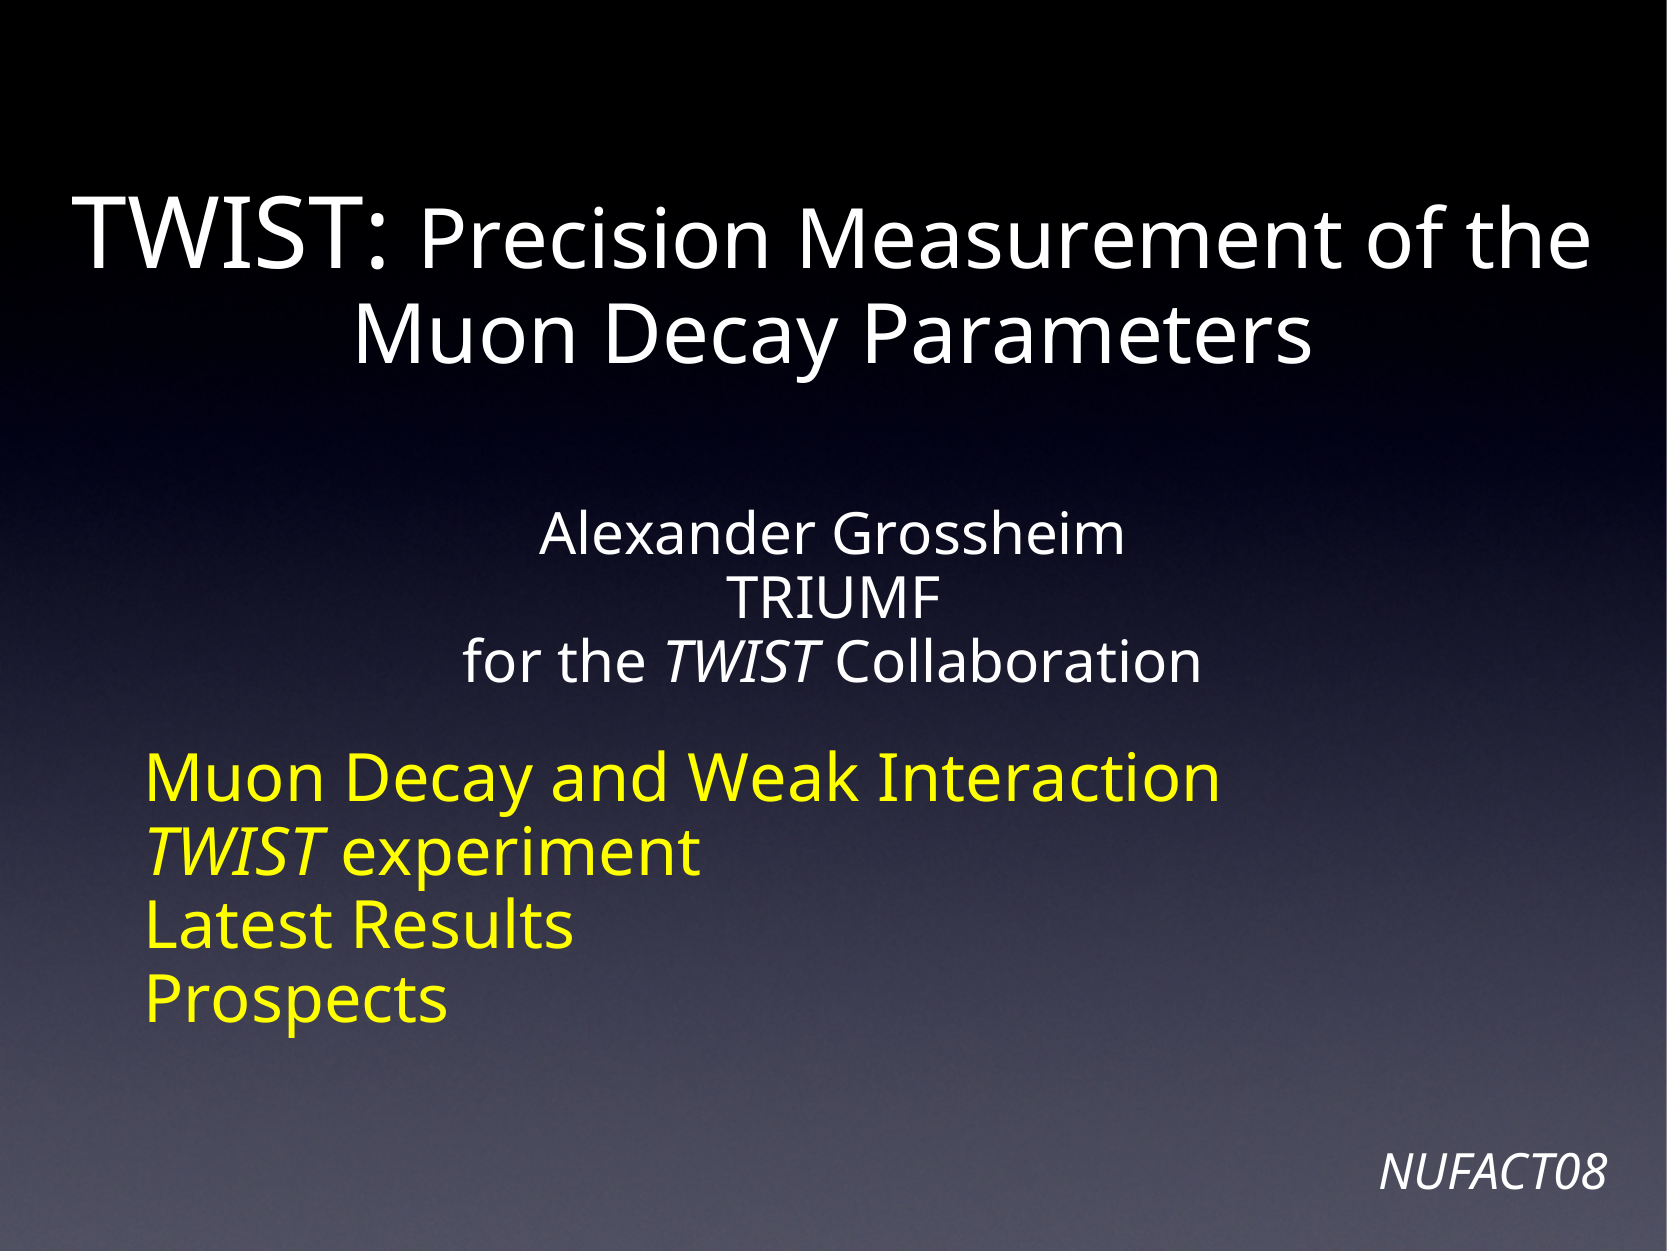

# TWIST: Precision Measurement of the Muon Decay Parameters
Alexander Grossheim
TRIUMF
for the TWIST Collaboration
Muon Decay and Weak Interaction
TWIST experiment
Latest Results
Prospects
NUFACT08